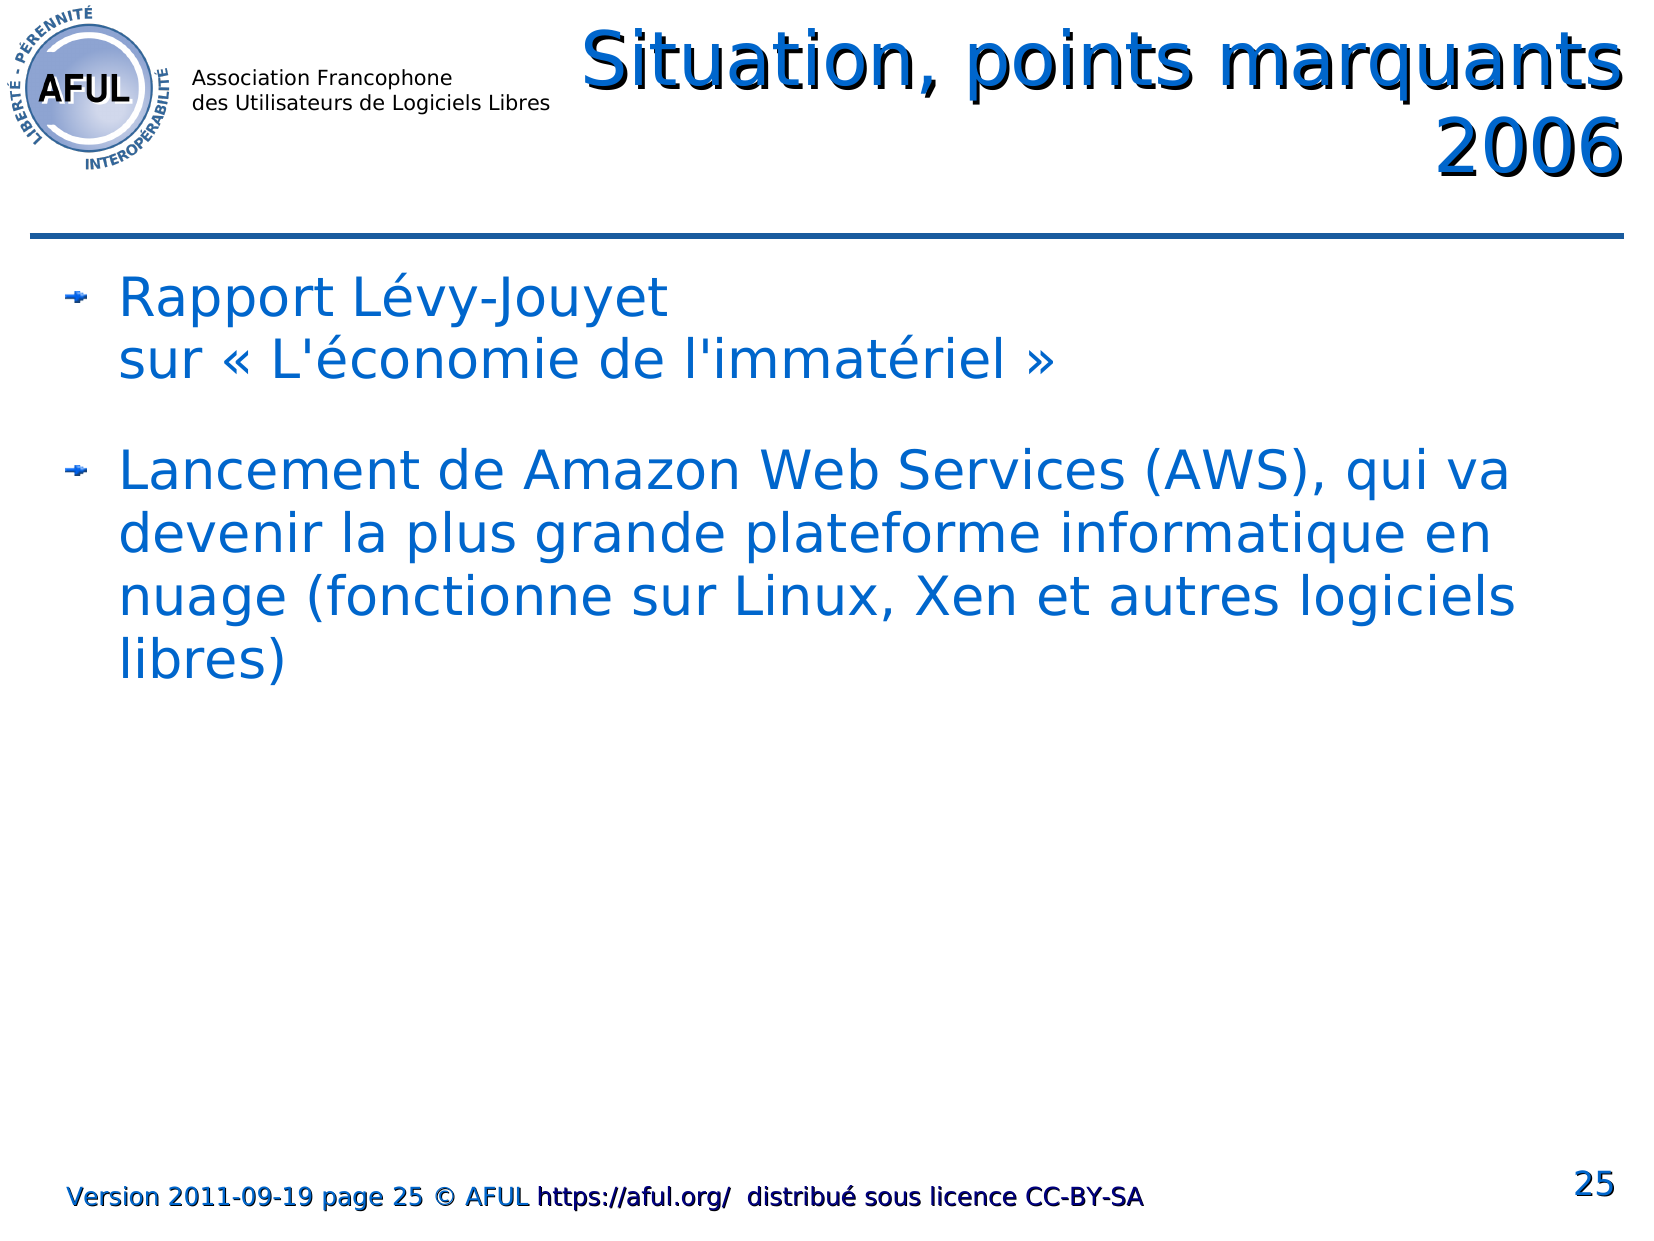

# Situation, points marquants 2006
Rapport Lévy-Jouyet
sur « L'économie de l'immatériel »
Lancement de Amazon Web Services (AWS), qui va devenir la plus grande plateforme informatique en nuage (fonctionne sur Linux, Xen et autres logiciels libres)